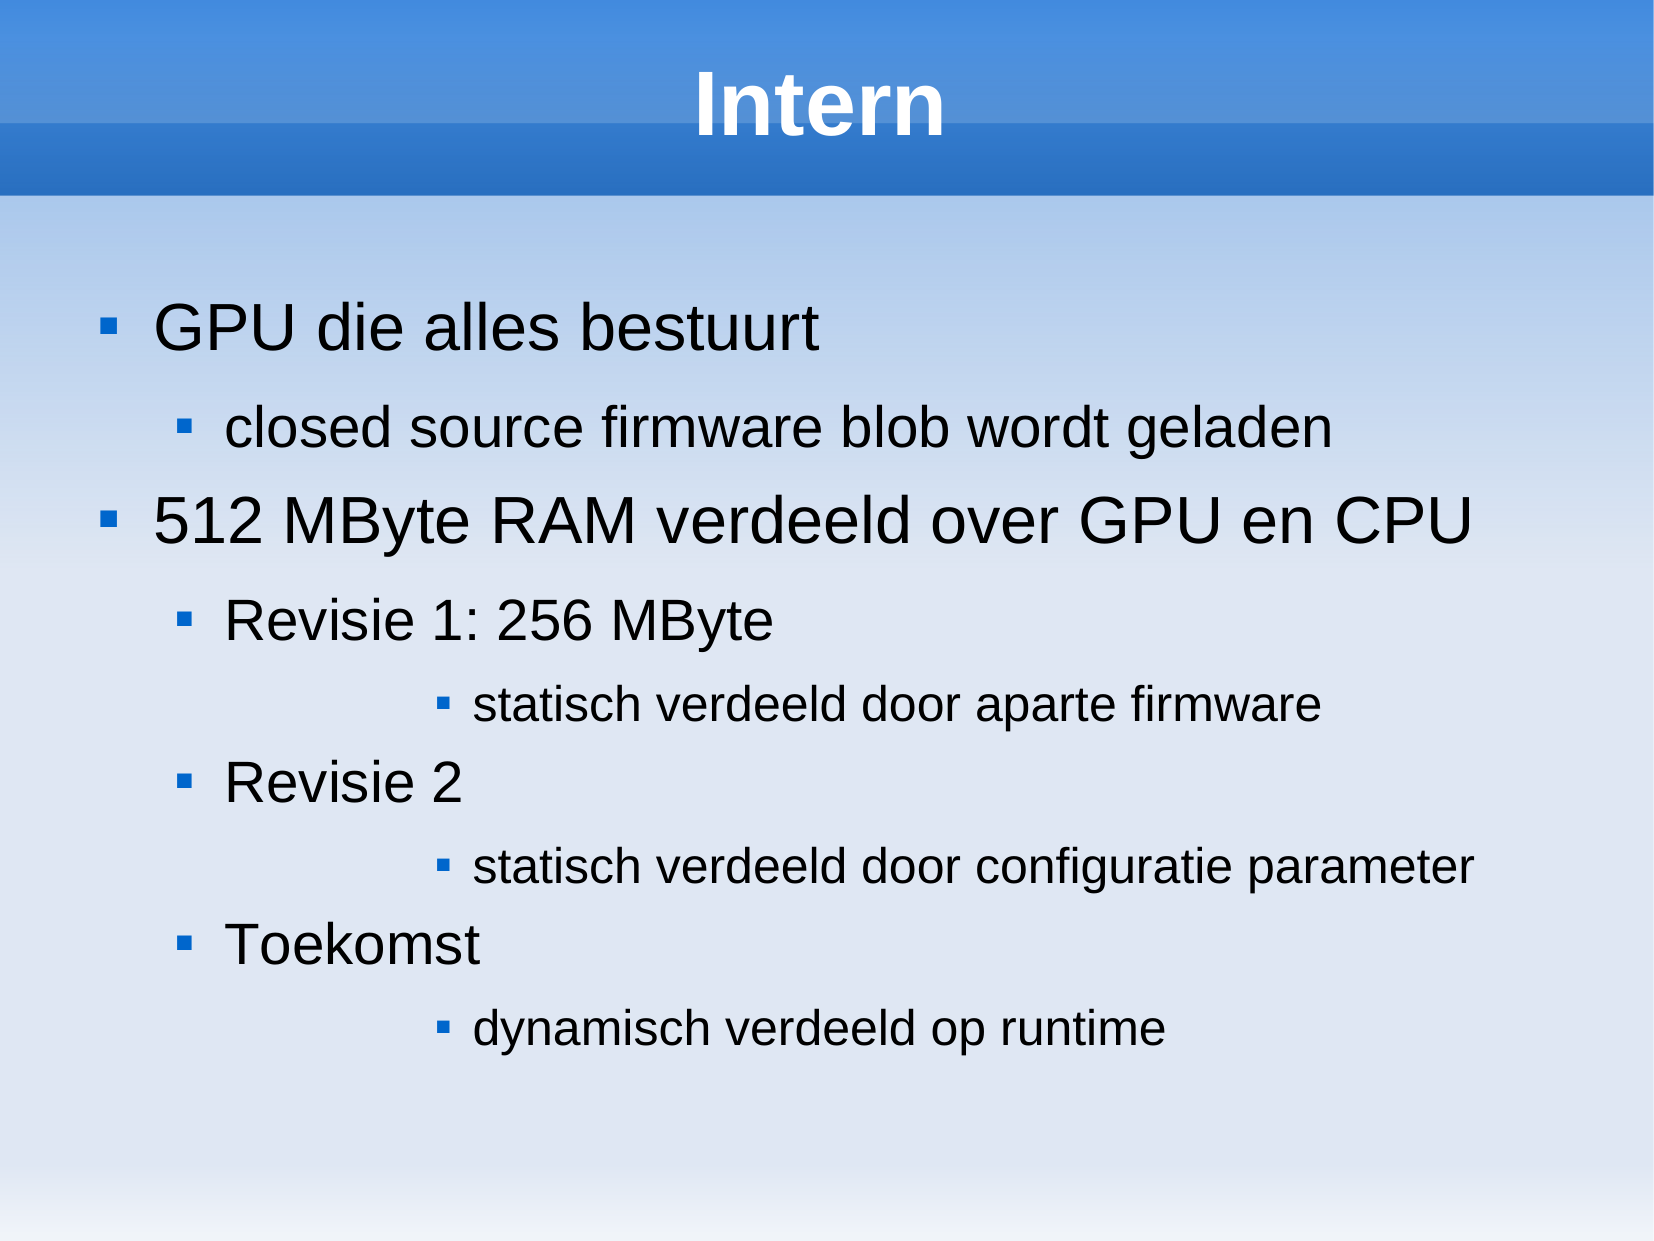

# Intern
GPU die alles bestuurt
closed source firmware blob wordt geladen
512 MByte RAM verdeeld over GPU en CPU
Revisie 1: 256 MByte
statisch verdeeld door aparte firmware
Revisie 2
statisch verdeeld door configuratie parameter
Toekomst
dynamisch verdeeld op runtime